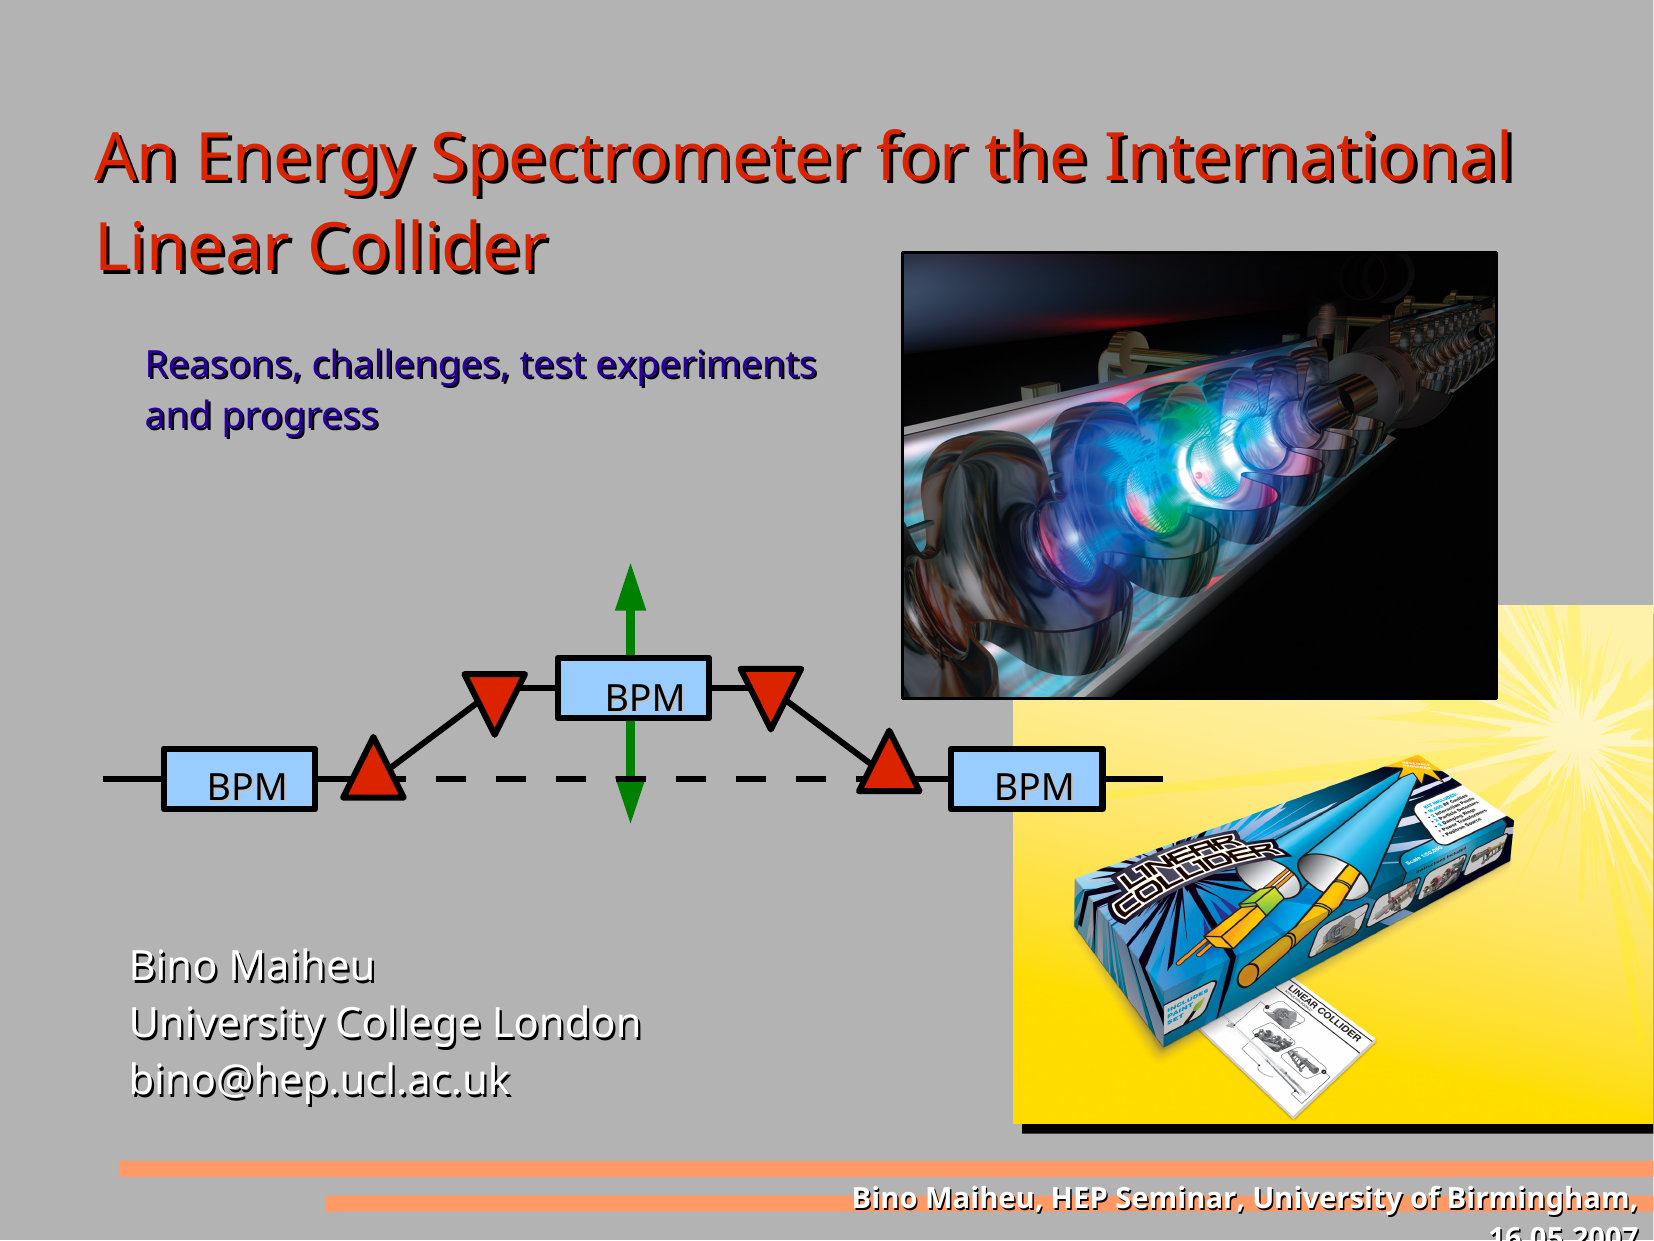

An Energy Spectrometer for the International Linear Collider
Reasons, challenges, test experiments and progress
BPM
BPM
BPM
Bino Maiheu
University College London
bino@hep.ucl.ac.uk
Bino Maiheu, HEP Seminar, University of Birmingham, 16.05.2007